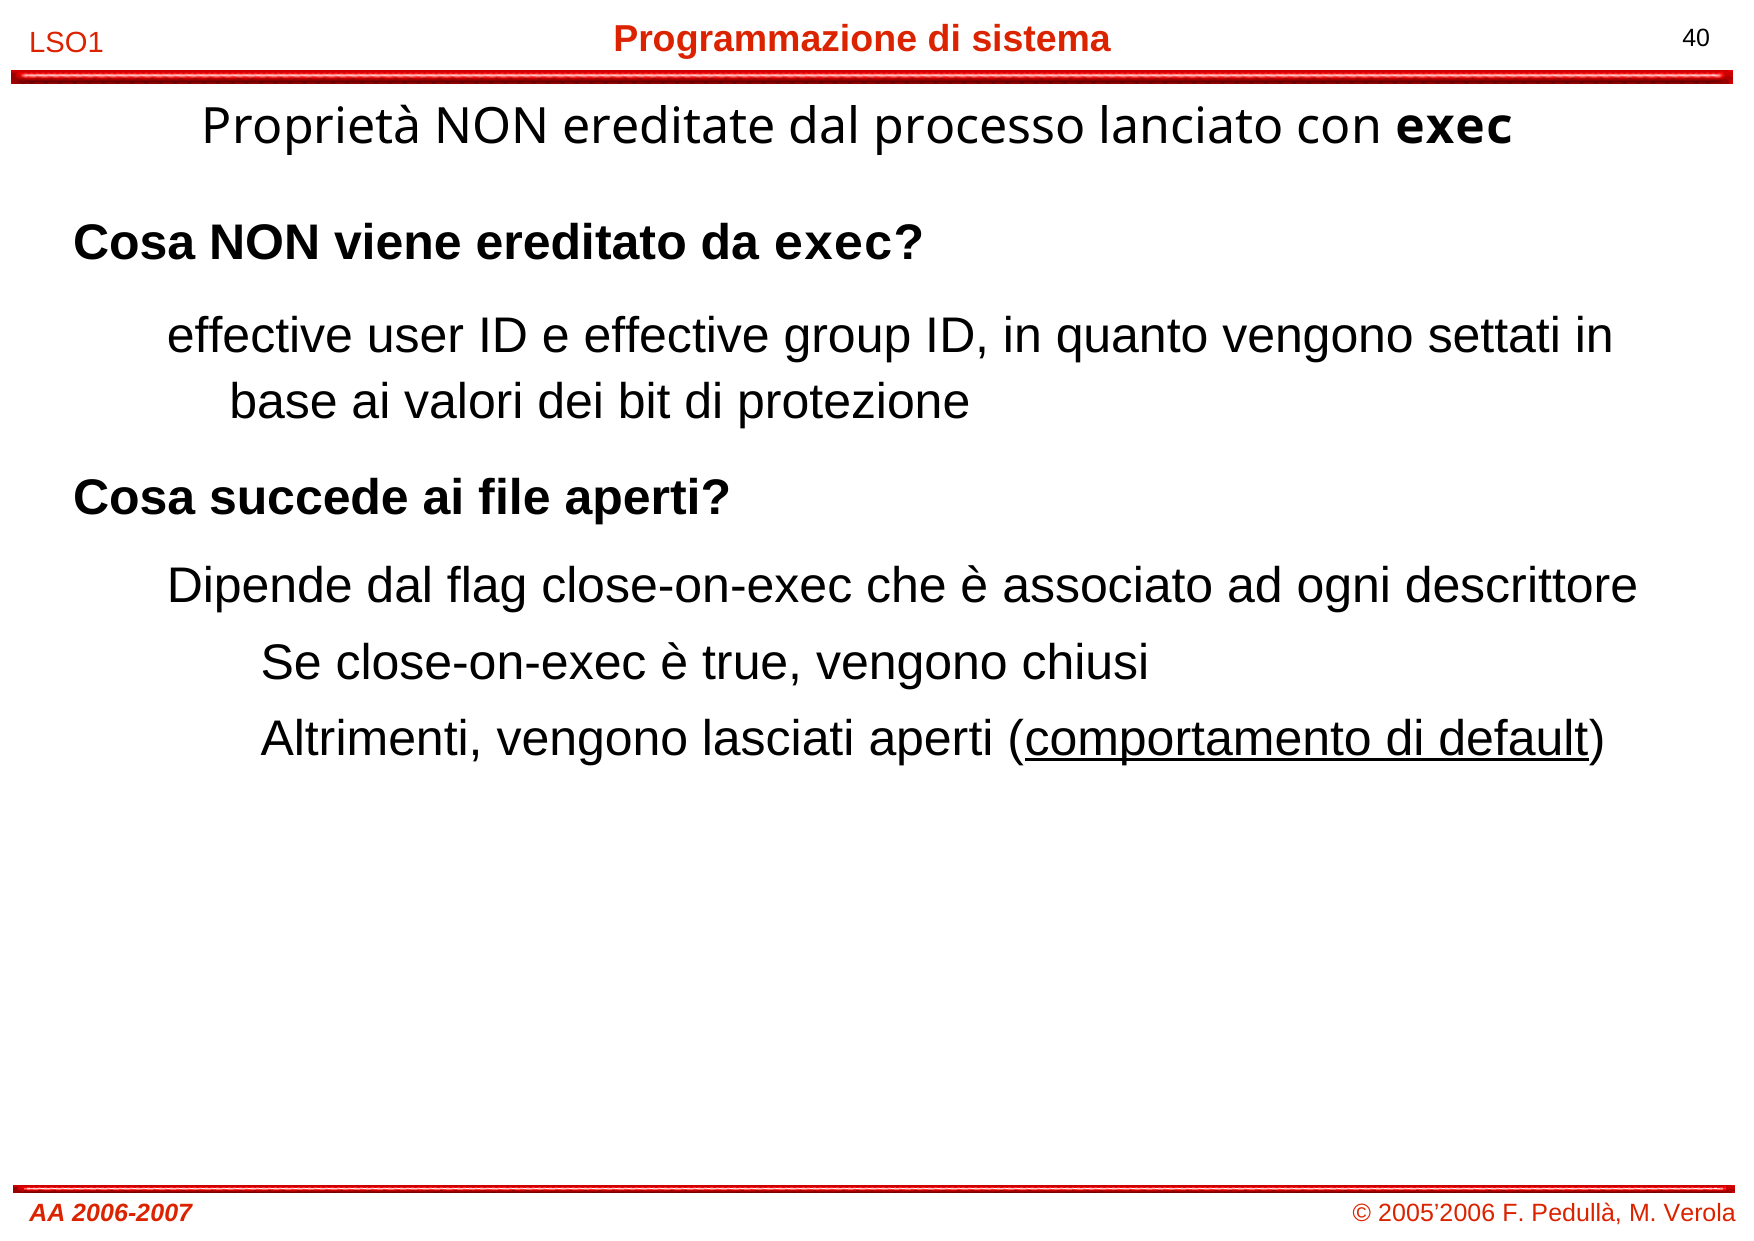

Proprietà NON ereditate dal processo lanciato con exec
# Cosa NON viene ereditato da exec?
effective user ID e effective group ID, in quanto vengono settati in base ai valori dei bit di protezione
Cosa succede ai file aperti?
Dipende dal flag close-on-exec che è associato ad ogni descrittore
Se close-on-exec è true, vengono chiusi
Altrimenti, vengono lasciati aperti (comportamento di default)